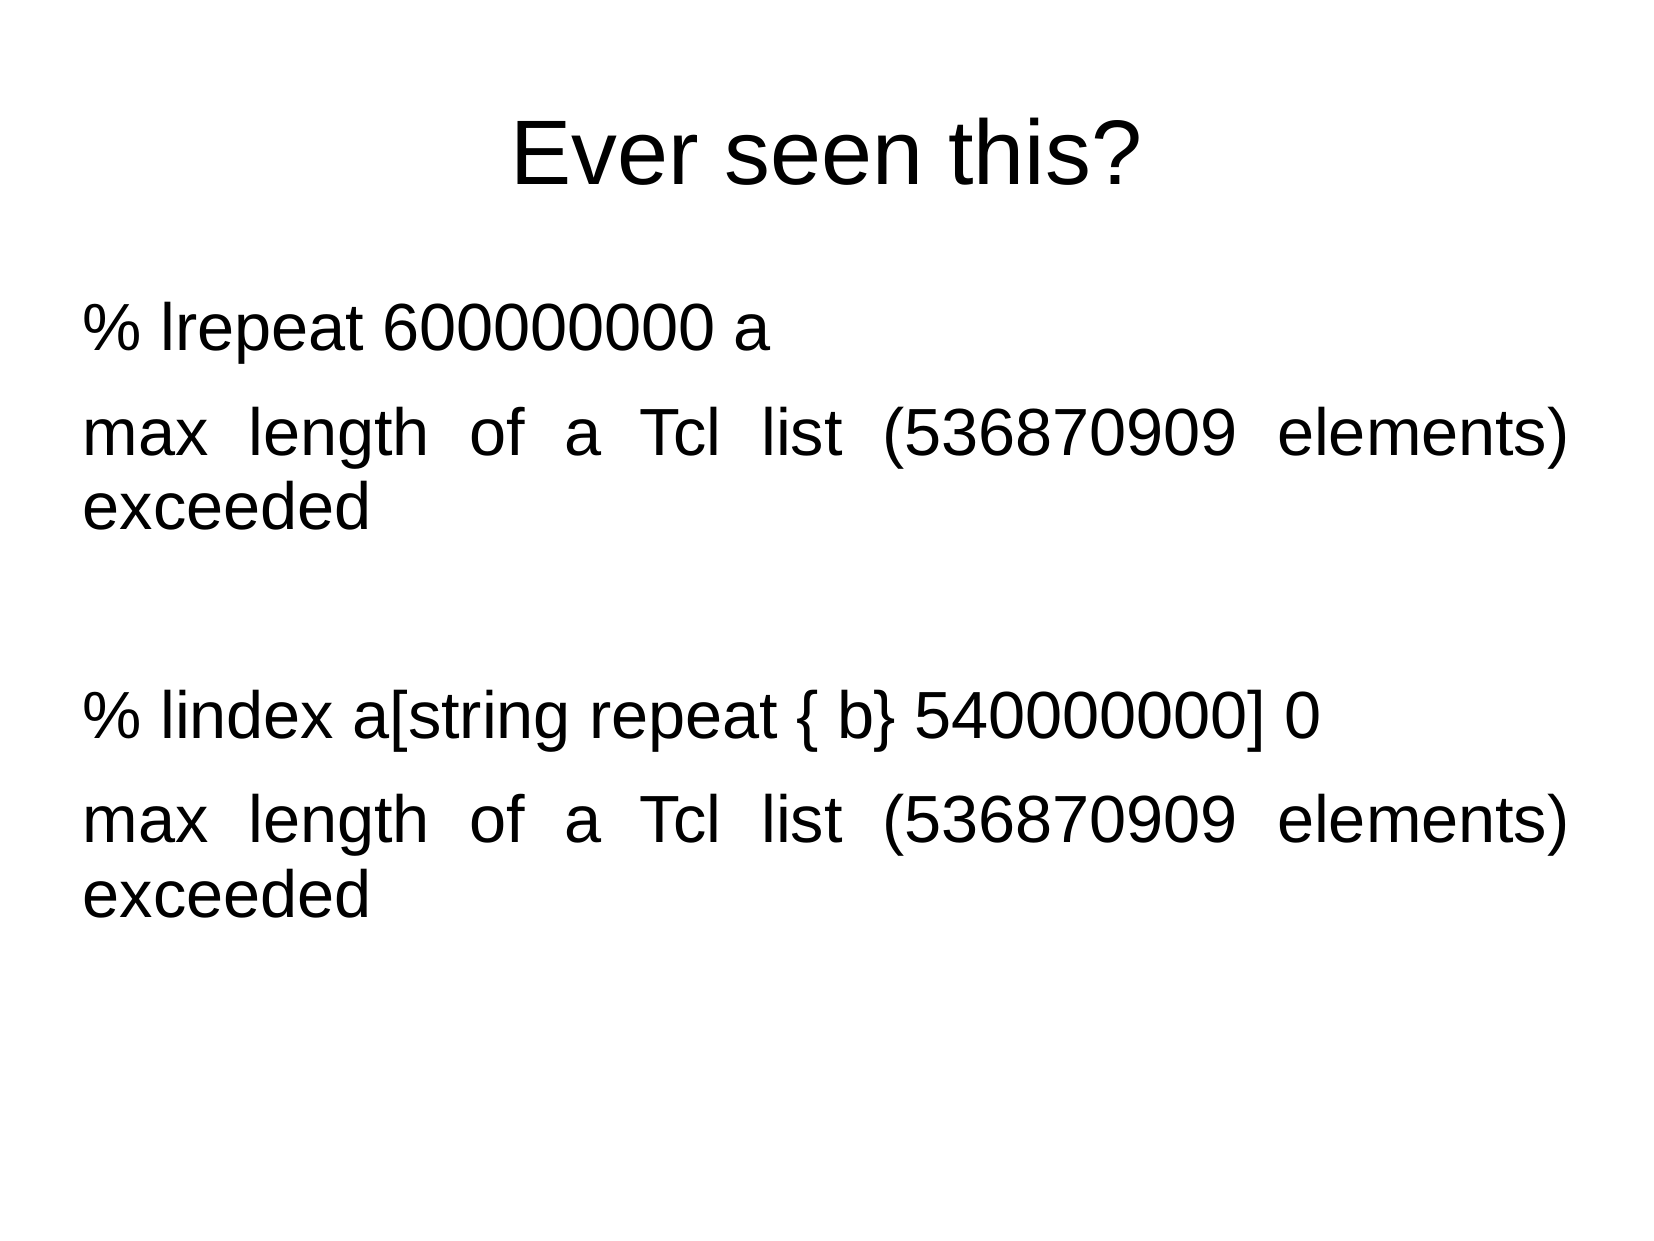

# Ever seen this?
% lrepeat 600000000 a
max length of a Tcl list (536870909 elements) exceeded
% lindex a[string repeat { b} 540000000] 0
max length of a Tcl list (536870909 elements) exceeded